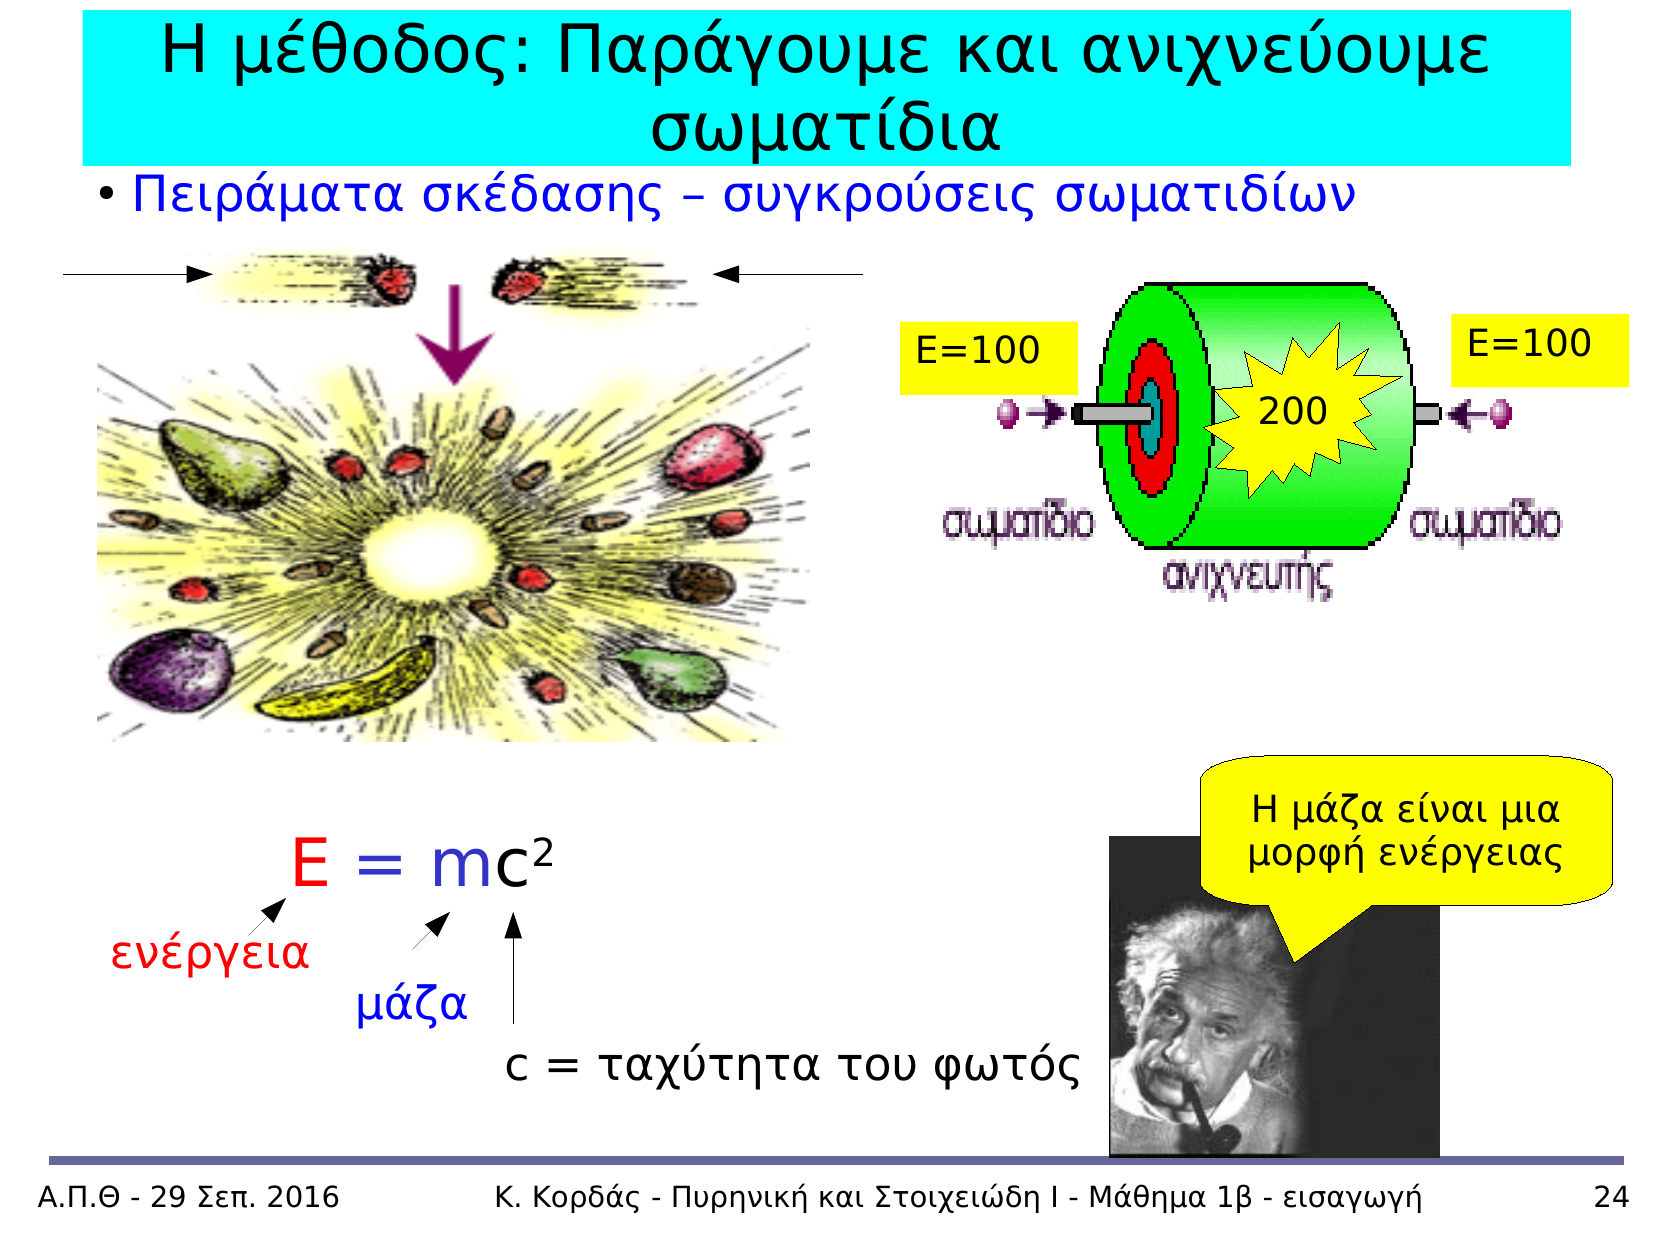

# Η μέθοδος: Παράγουμε και ανιχνεύουμε σωματίδια
 Πειράματα σκέδασης – συγκρούσεις σωματιδίων
E=100
E=100
200
Η μάζα είναι μια μορφή ενέργειας
E = mc2
ενέργεια
μάζα
c = ταχύτητα του φωτός
Α.Π.Θ - 29 Σεπ. 2016
Κ. Κορδάς - Πυρηνική και Στοιχειώδη Ι - Μάθημα 1β - εισαγωγή
24